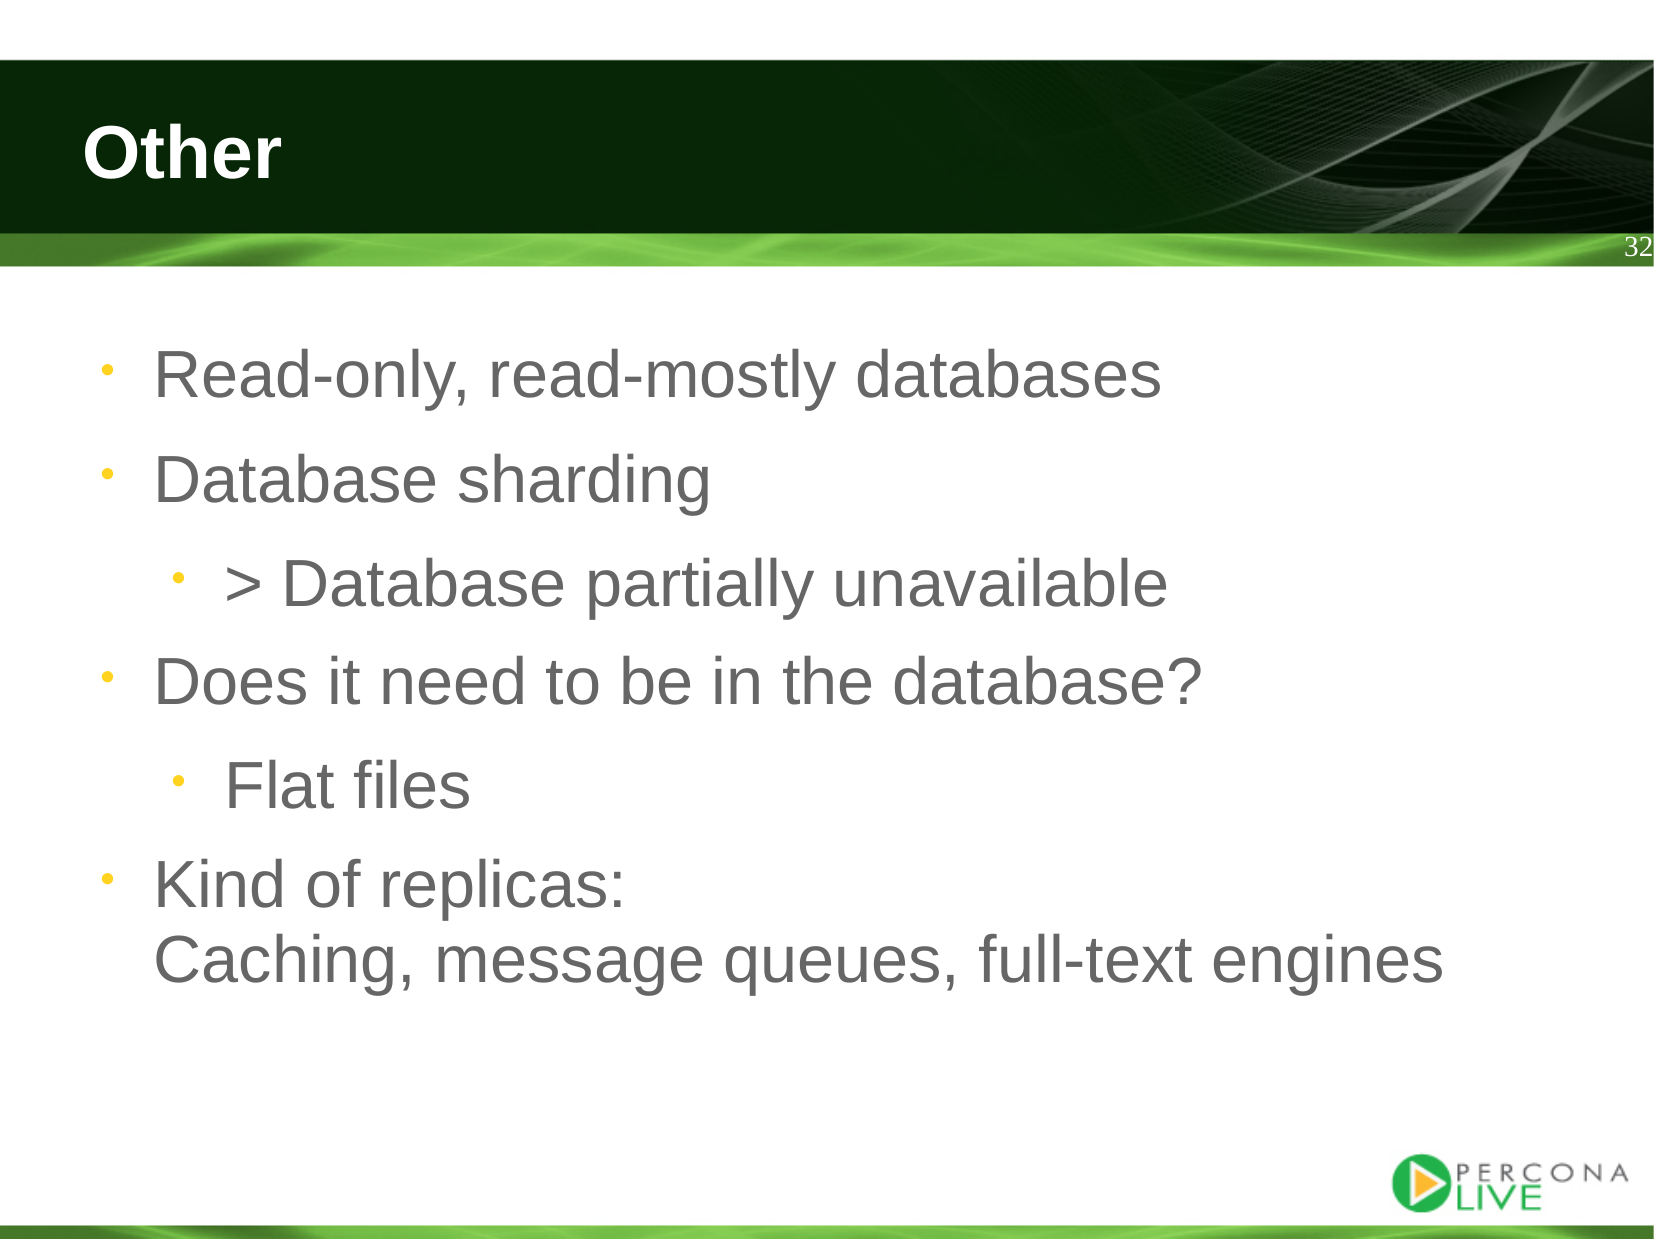

# Other
32
Read-only, read-mostly databases
Database sharding
> Database partially unavailable
Does it need to be in the database?
Flat files
Kind of replicas:
Caching, message queues, full-text engines